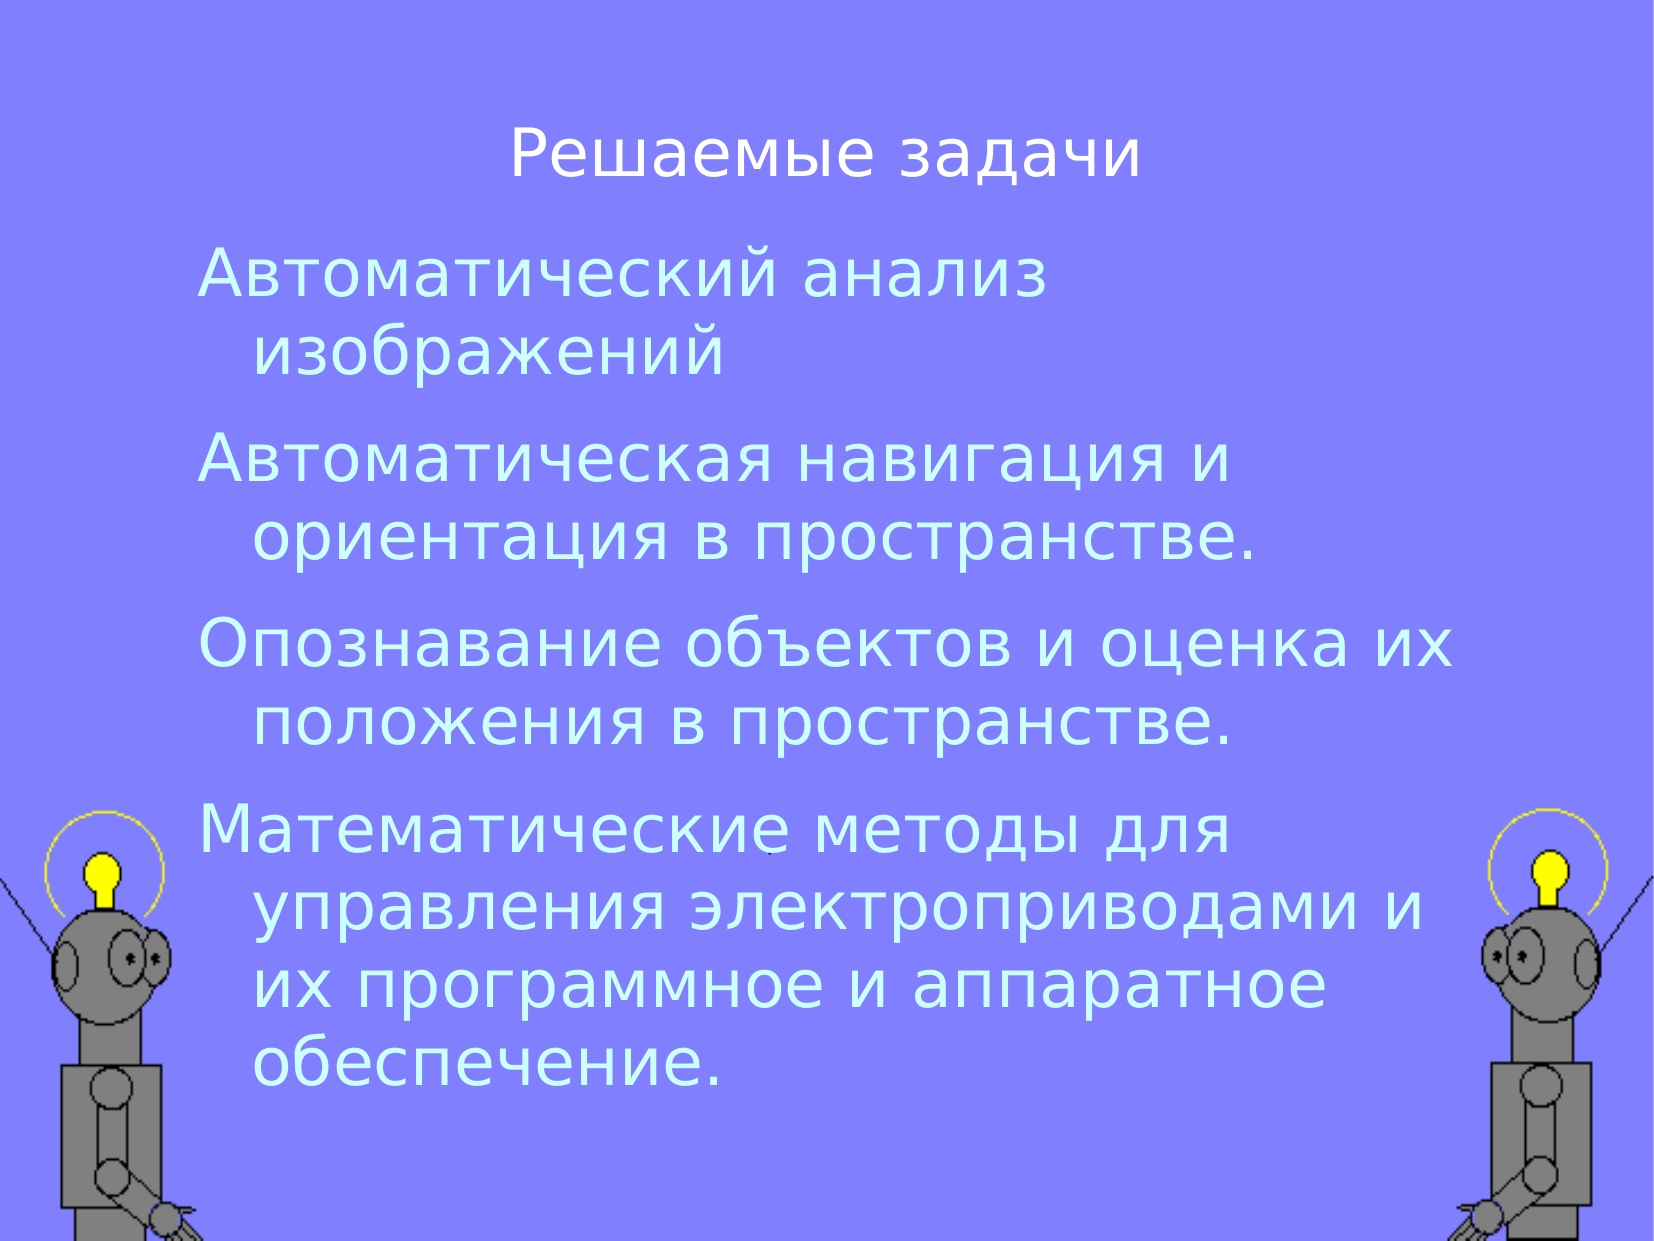

# Решаемые задачи
Автоматический анализ изображений
Автоматическая навигация и ориентация в пространстве.
Опознавание объектов и оценка их положения в пространстве.
Математические методы для управления электроприводами и их программное и аппаратное обеспечение.